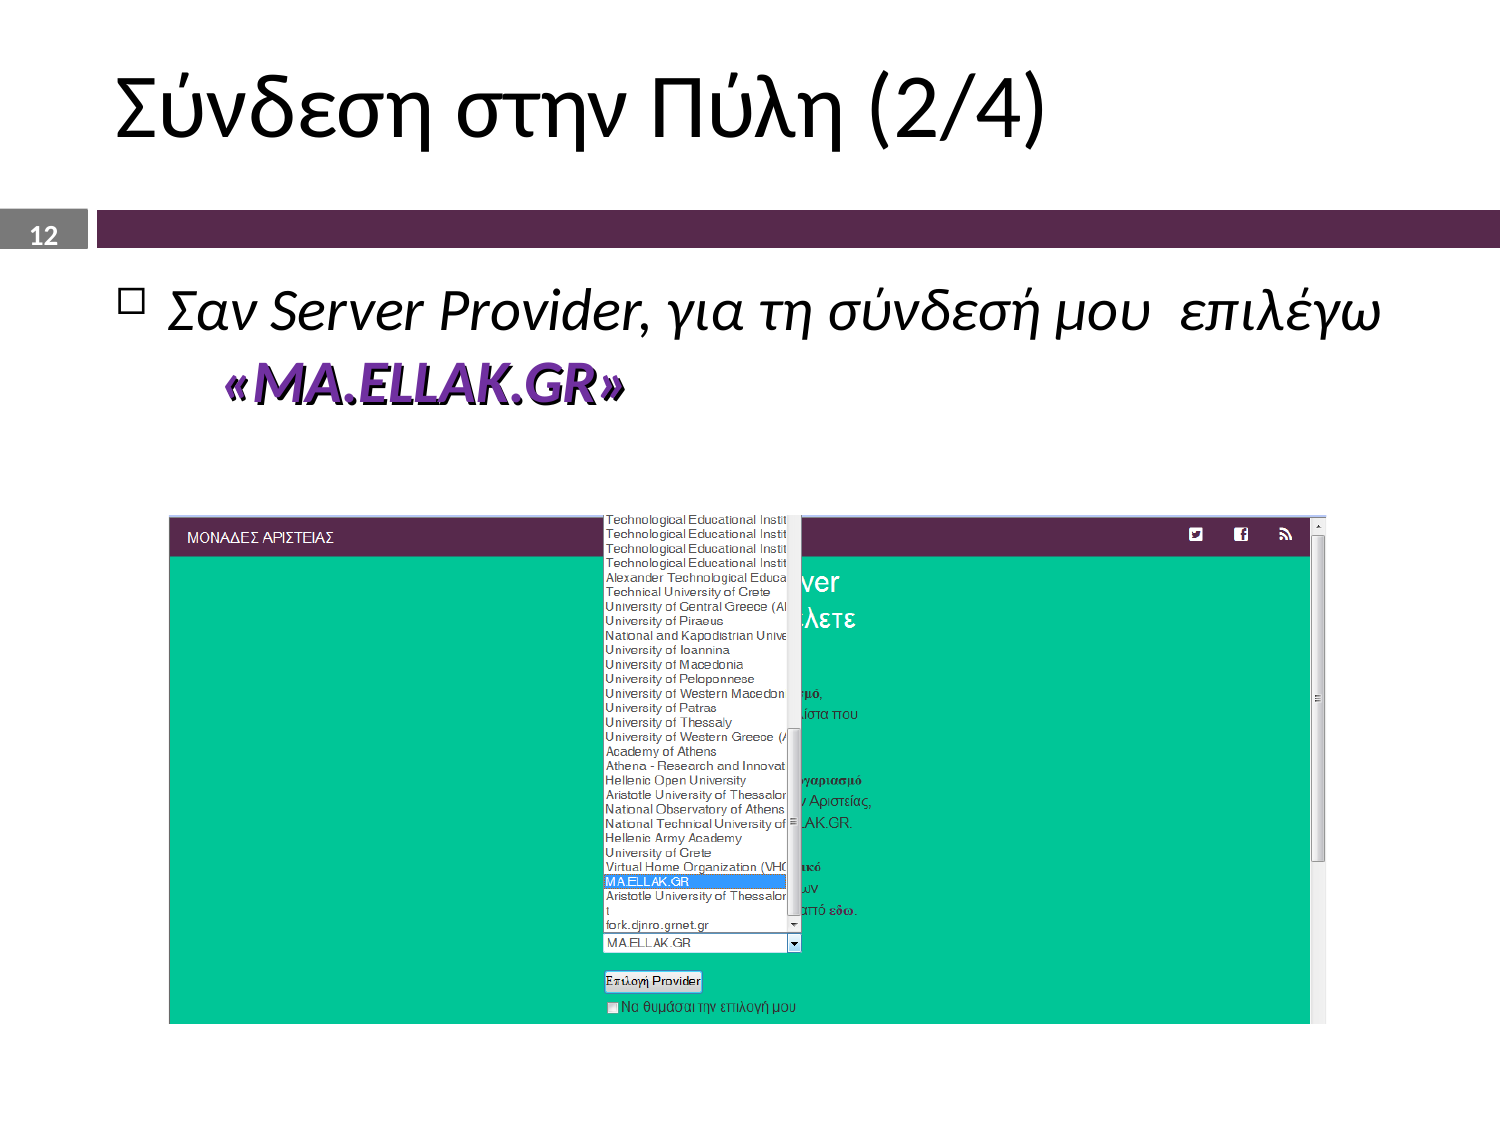

# Σύνδεση στην Πύλη (2/4)
Σαν Server Provider, για τη σύνδεσή μου επιλέγω «MA.ELLAK.GR»